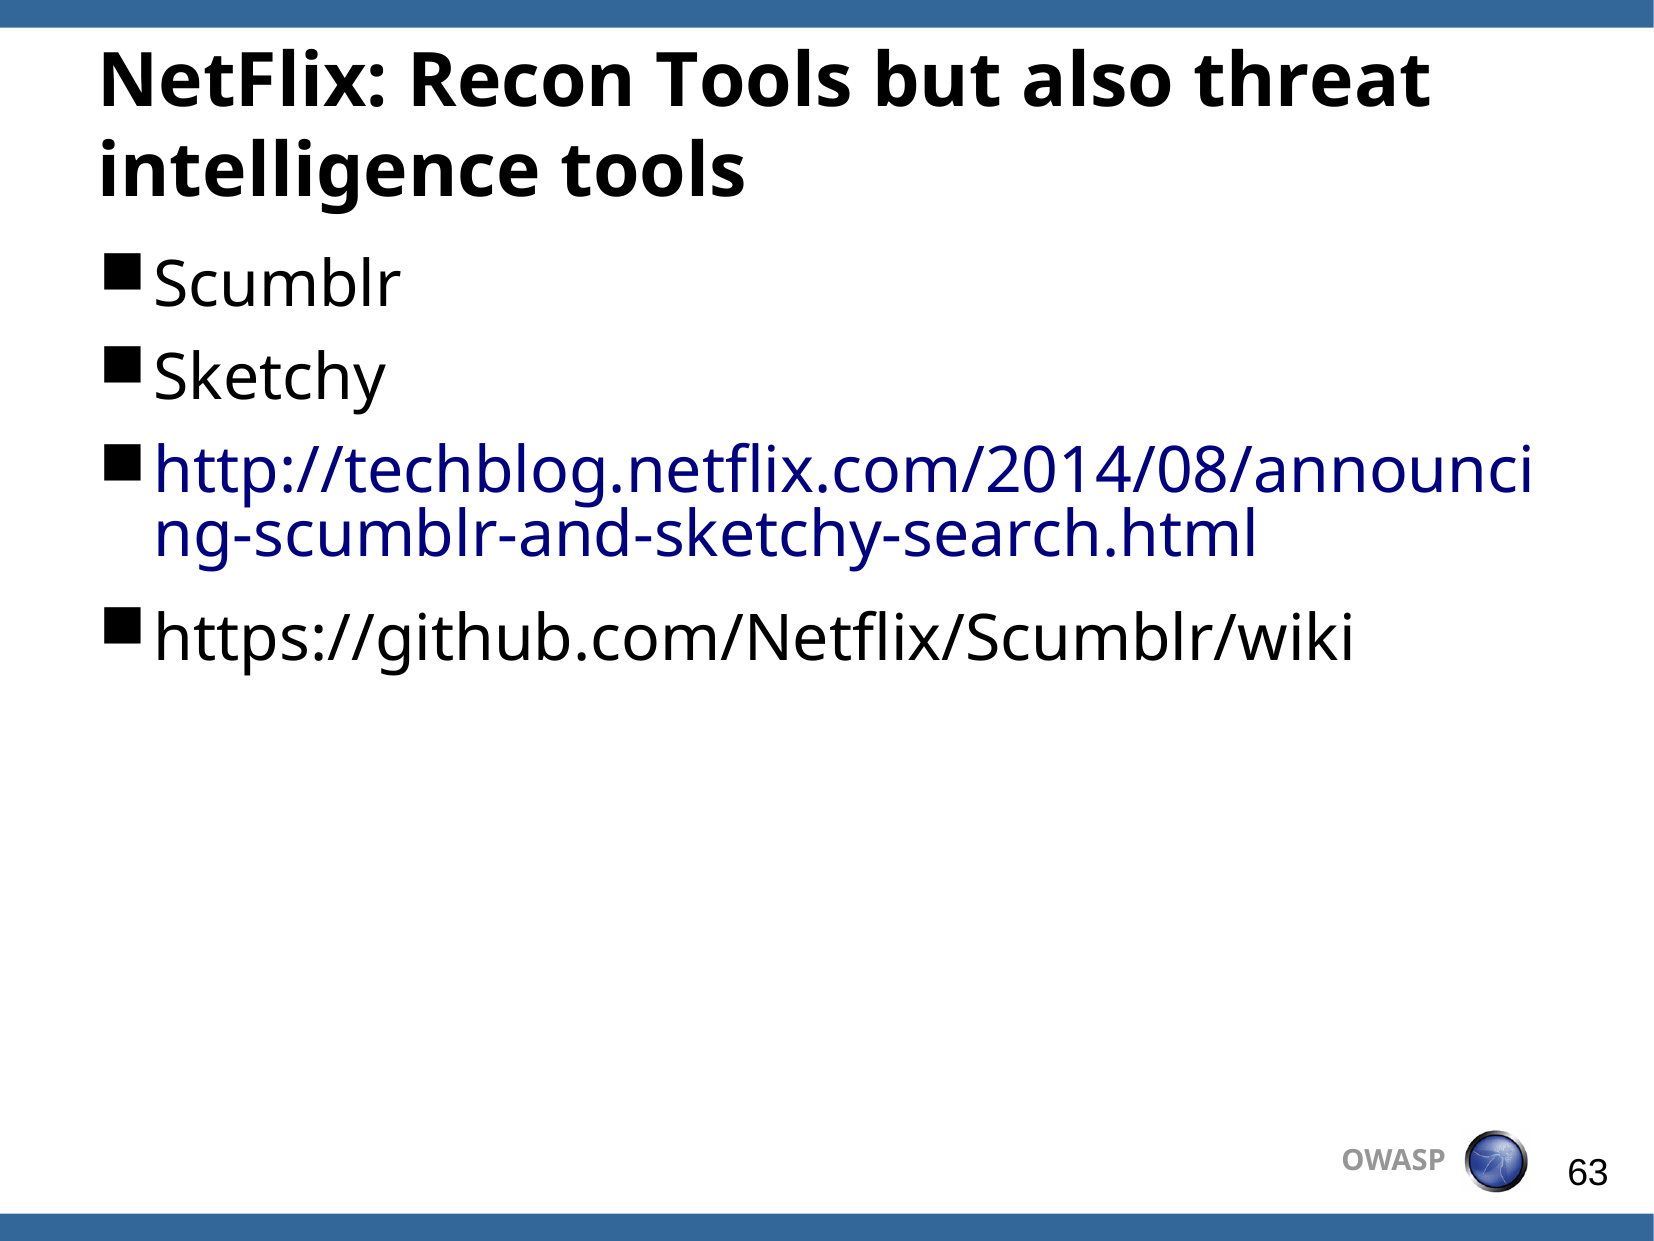

# NetFlix: Recon Tools but also threat intelligence tools
Scumblr
Sketchy
http://techblog.netflix.com/2014/08/announcing-scumblr-and-sketchy-search.html
https://github.com/Netflix/Scumblr/wiki
63